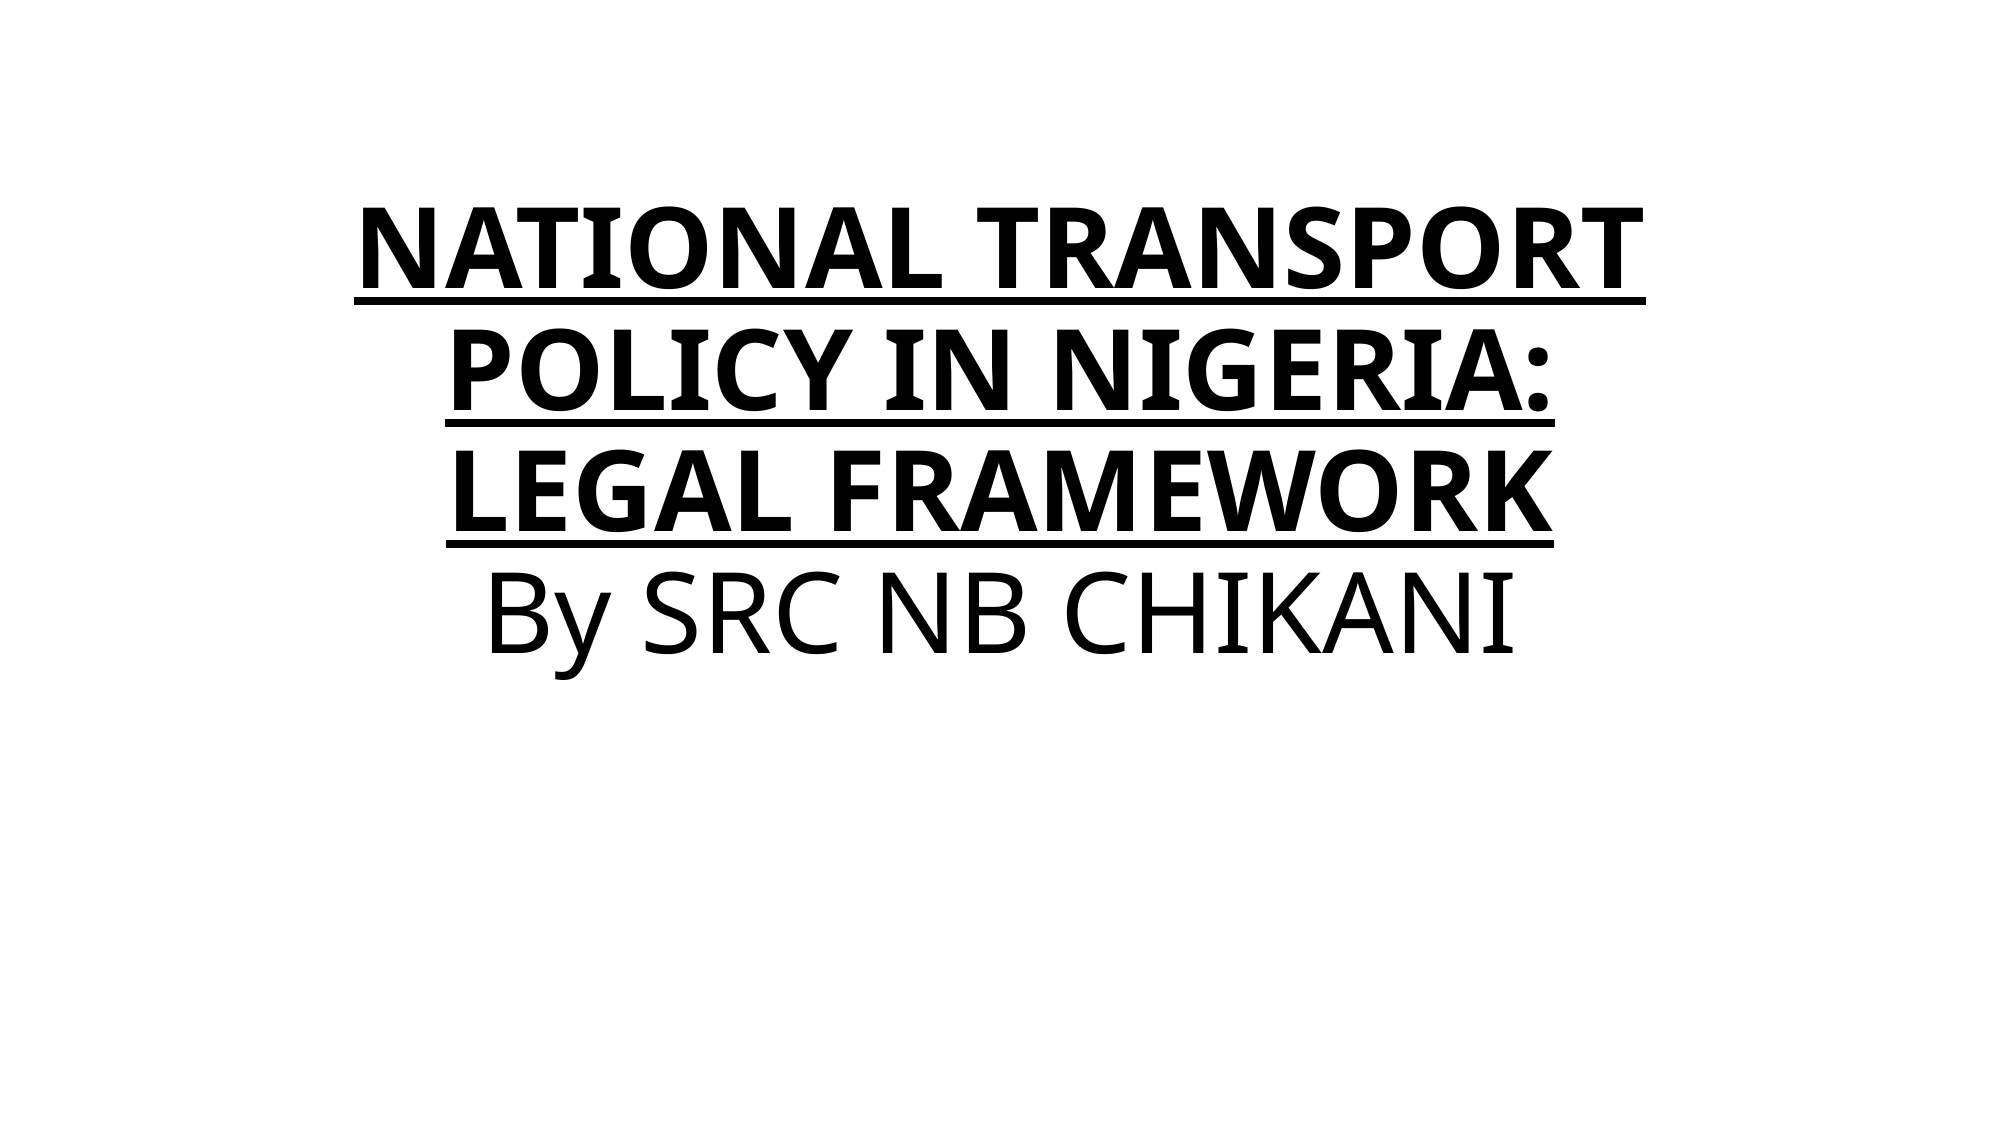

# NATIONAL TRANSPORT POLICY IN NIGERIA: LEGAL FRAMEWORK By SRC NB CHIKANI